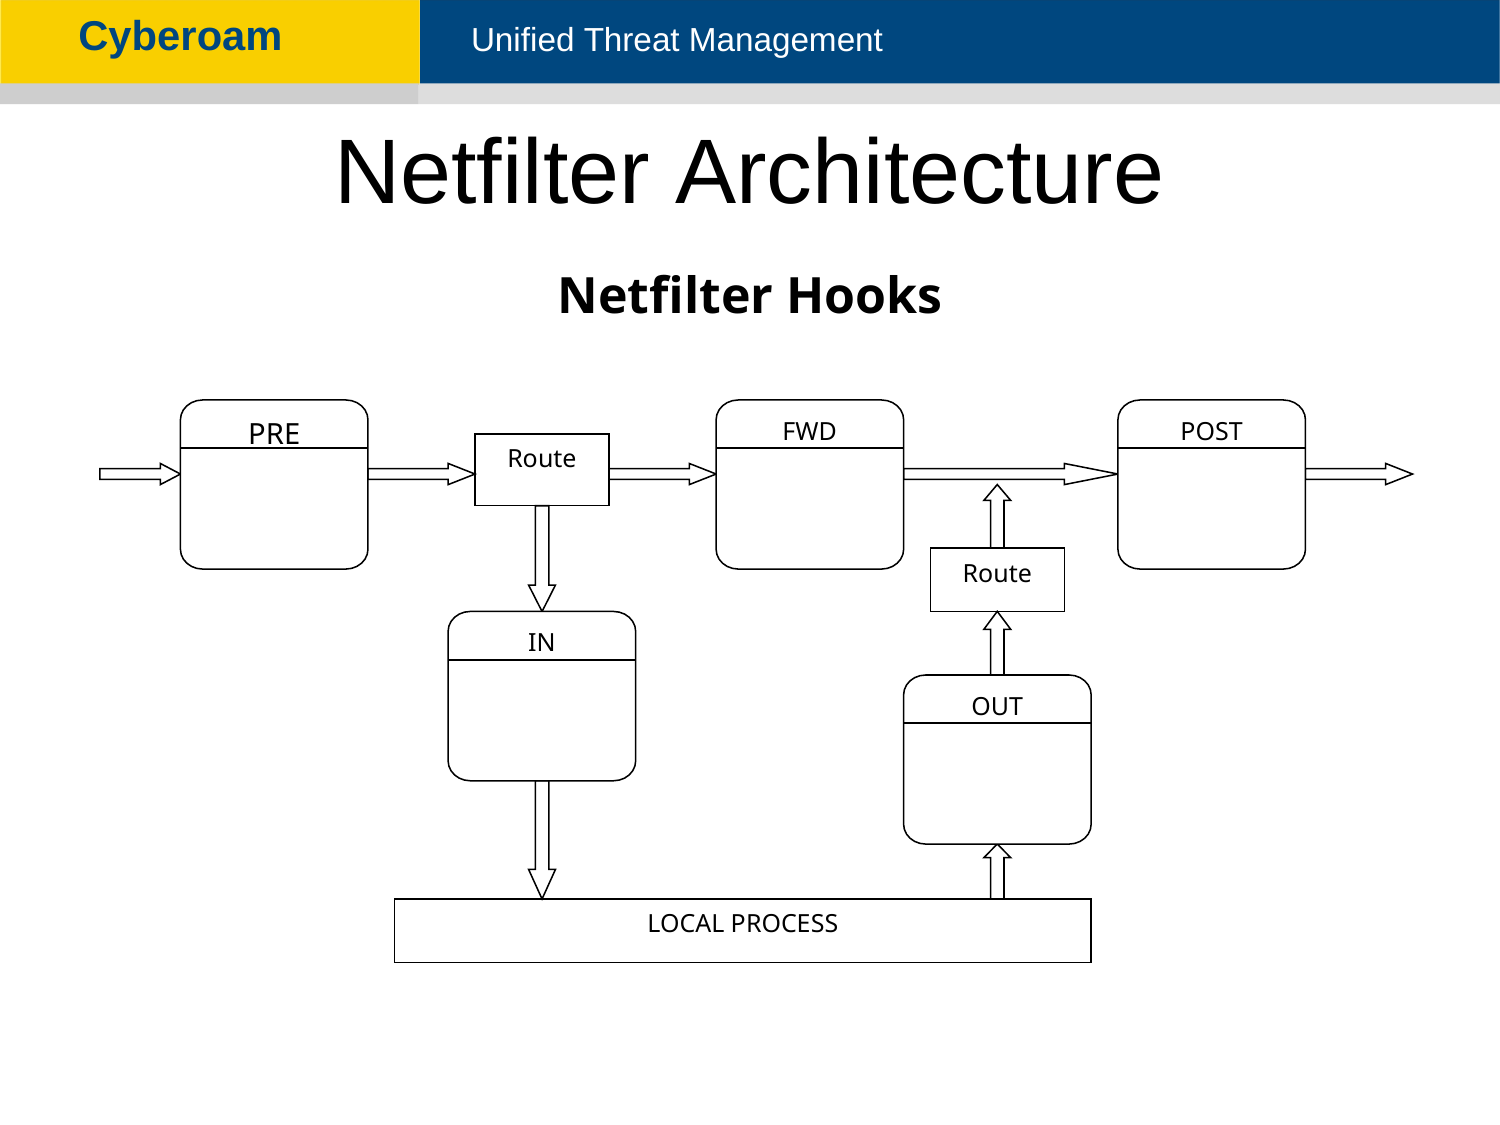

# Netfilter Architecture
Netfilter Hooks
PRE
FWD
POST
Route
Route
IN
OUT
LOCAL PROCESS